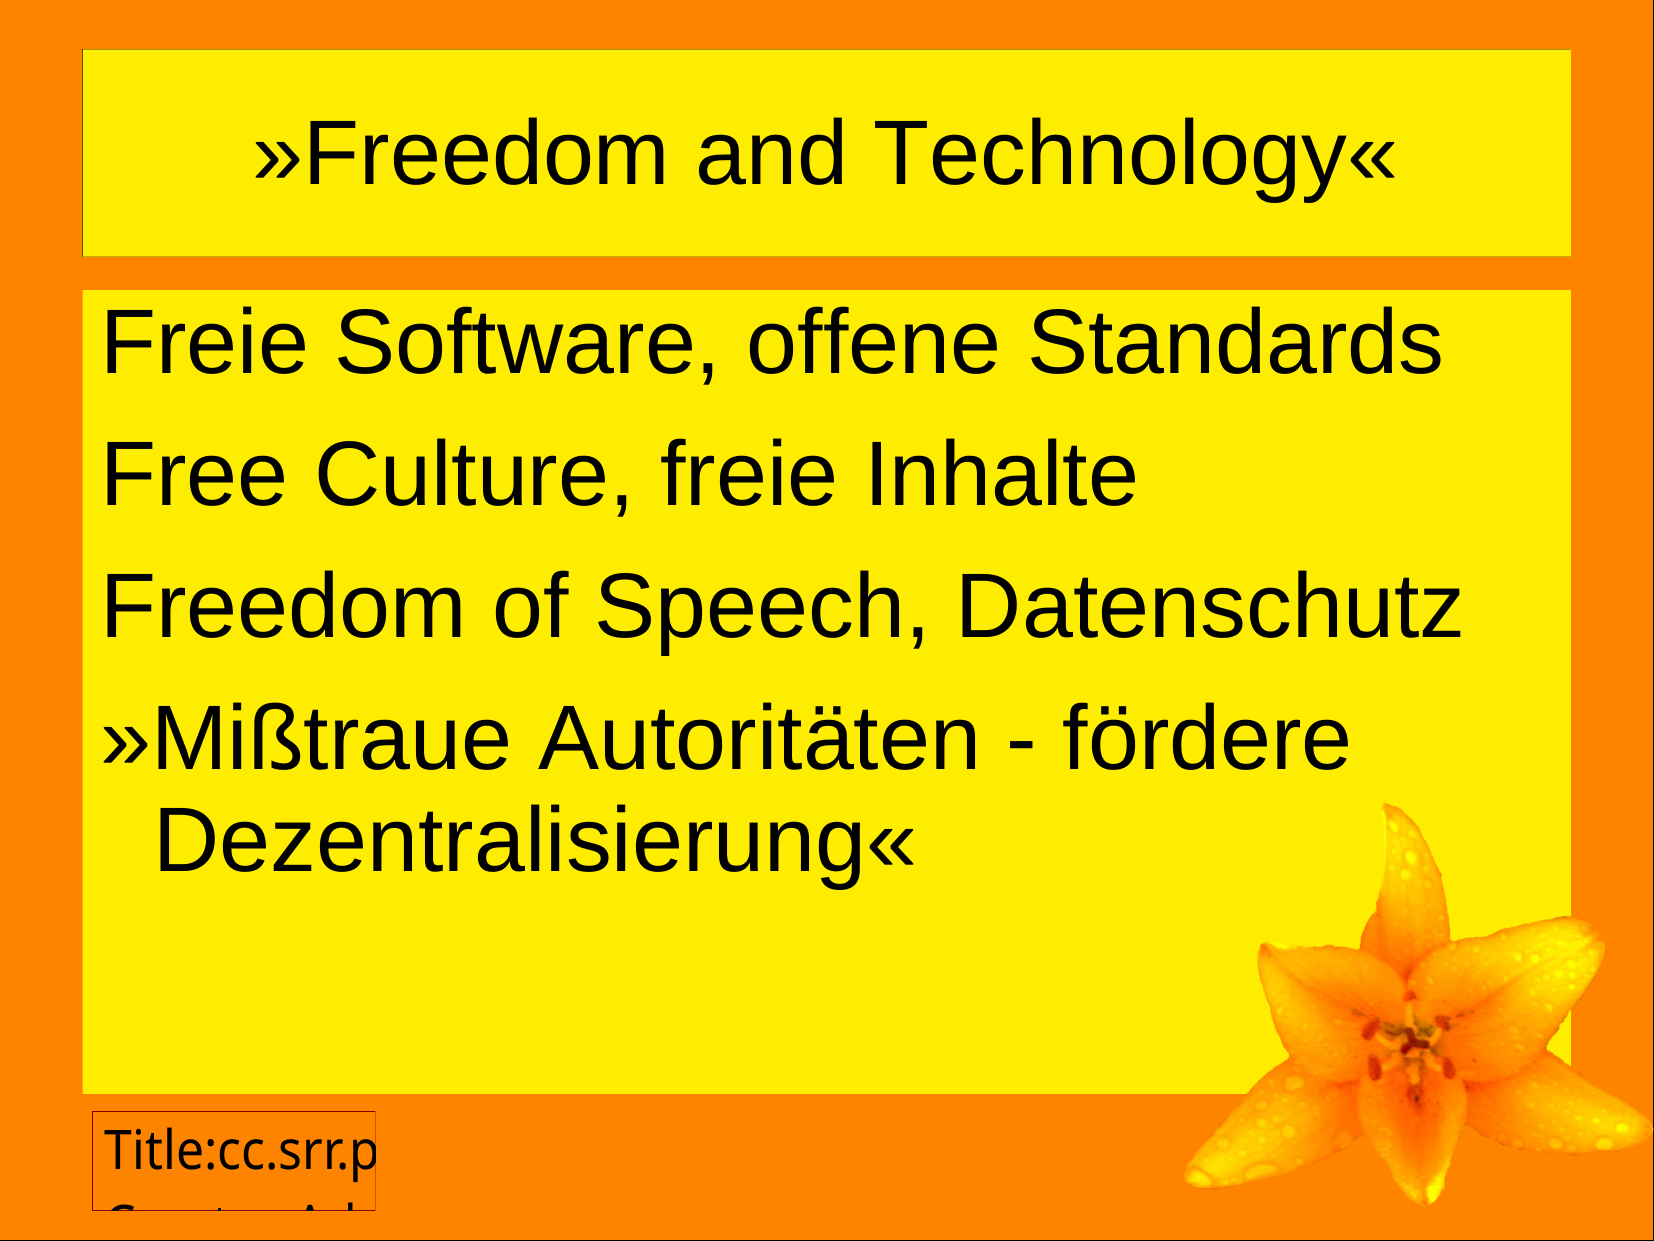

# »Freedom and Technology«
Freie Software, offene Standards
Free Culture, freie Inhalte
Freedom of Speech, Datenschutz
»Mißtraue Autoritäten - fördere Dezentralisierung«